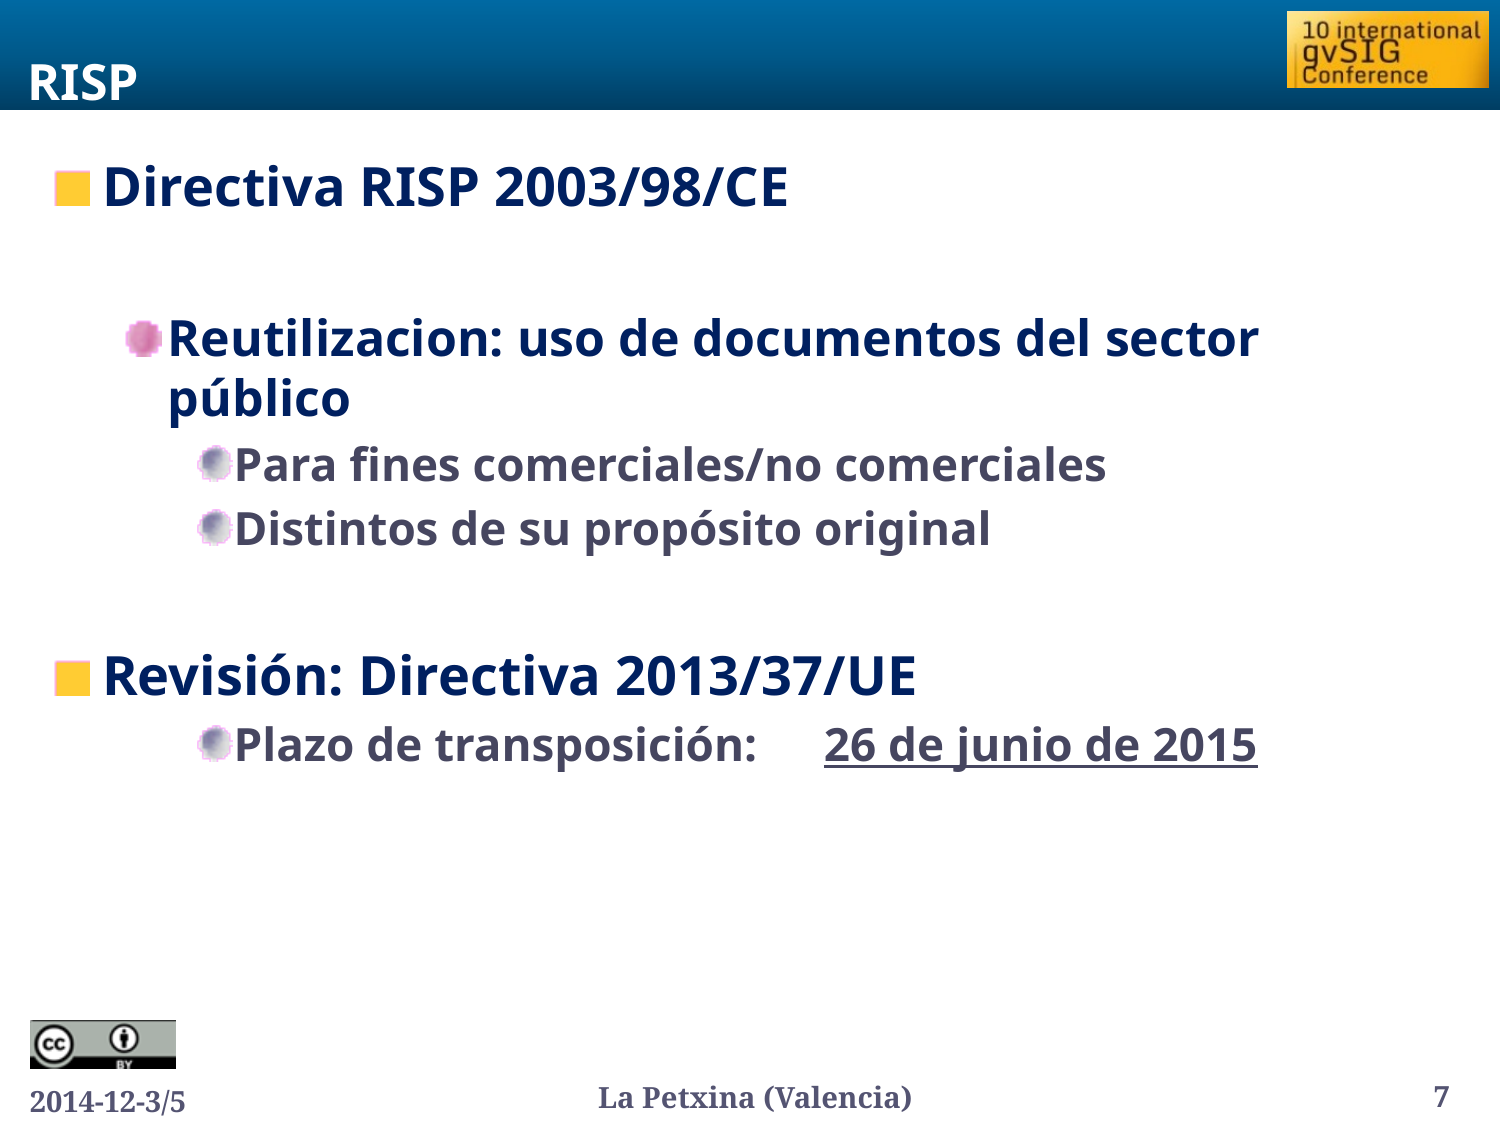

# RISP
Directiva RISP 2003/98/CE
Reutilizacion: uso de documentos del sector público
Para fines comerciales/no comerciales
Distintos de su propósito original
Revisión: Directiva 2013/37/UE
Plazo de transposición:	26 de junio de 2015